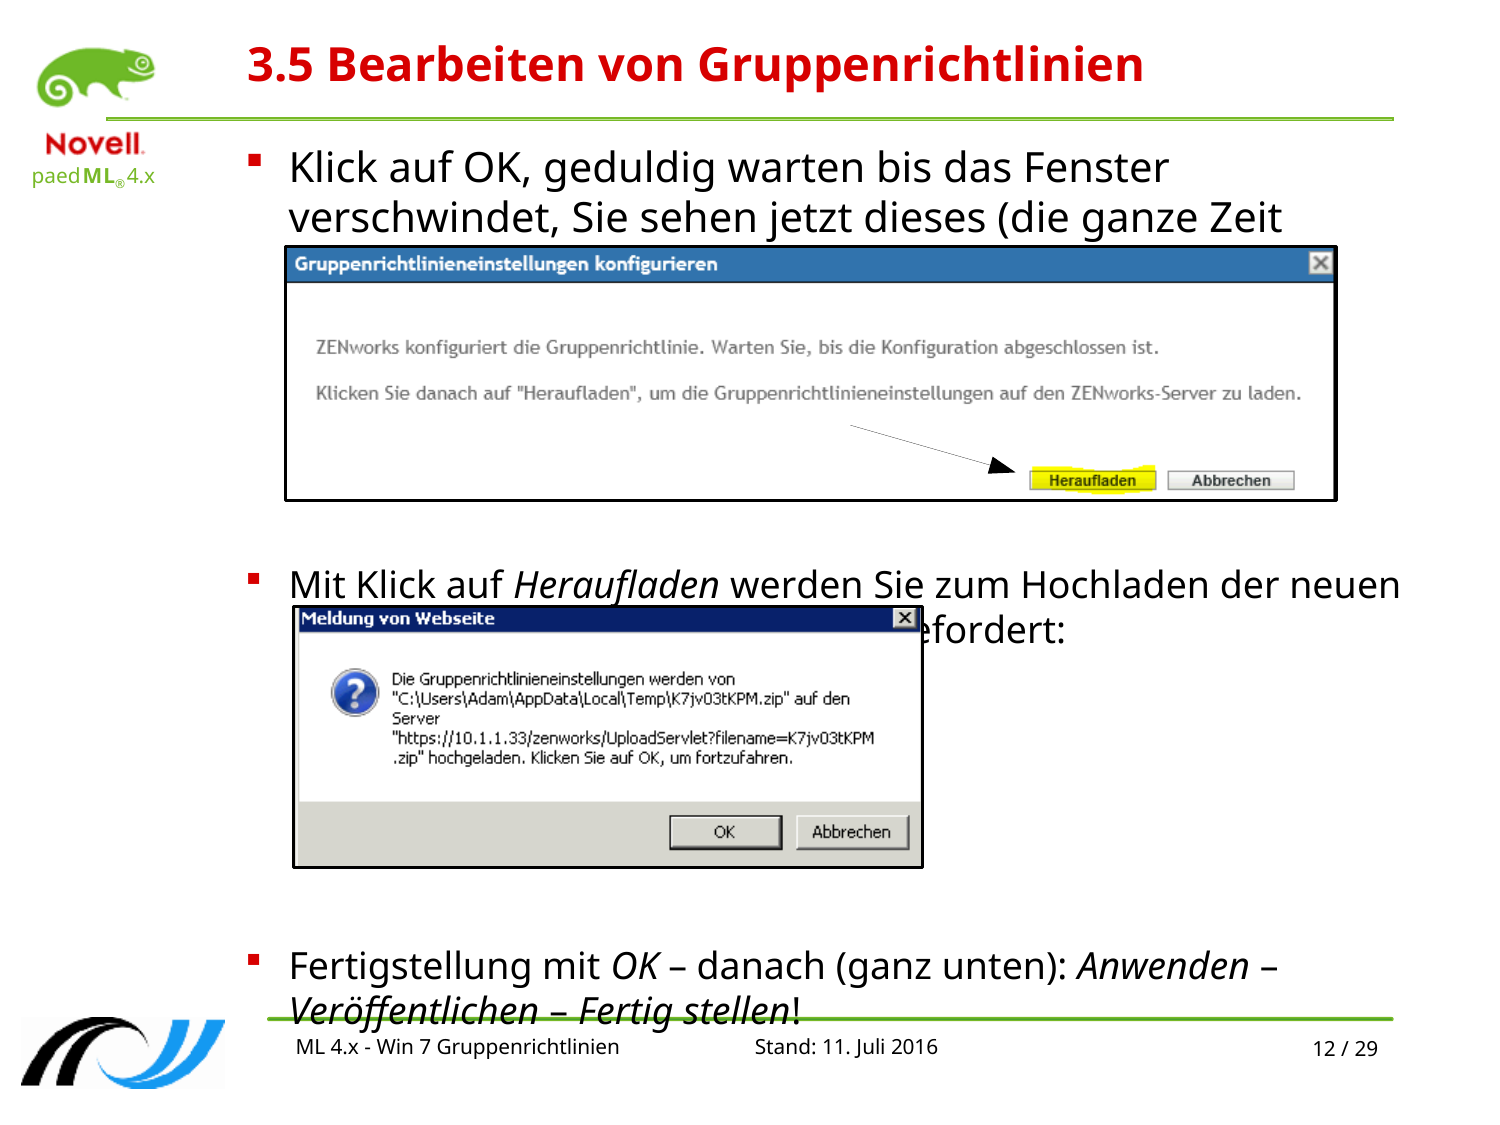

# 3.5 Bearbeiten von Gruppenrichtlinien
Klick auf OK, geduldig warten bis das Fenster verschwindet, Sie sehen jetzt dieses (die ganze Zeit offene Fenster):
Mit Klick auf Heraufladen werden Sie zum Hochladen der neuen Richtliniendatei ins Repository aufgefordert:
Fertigstellung mit OK – danach (ganz unten): Anwenden – Veröffentlichen – Fertig stellen!
ML 4.x - Win 7 Gruppenrichtlinien
11. Juli 2016
12